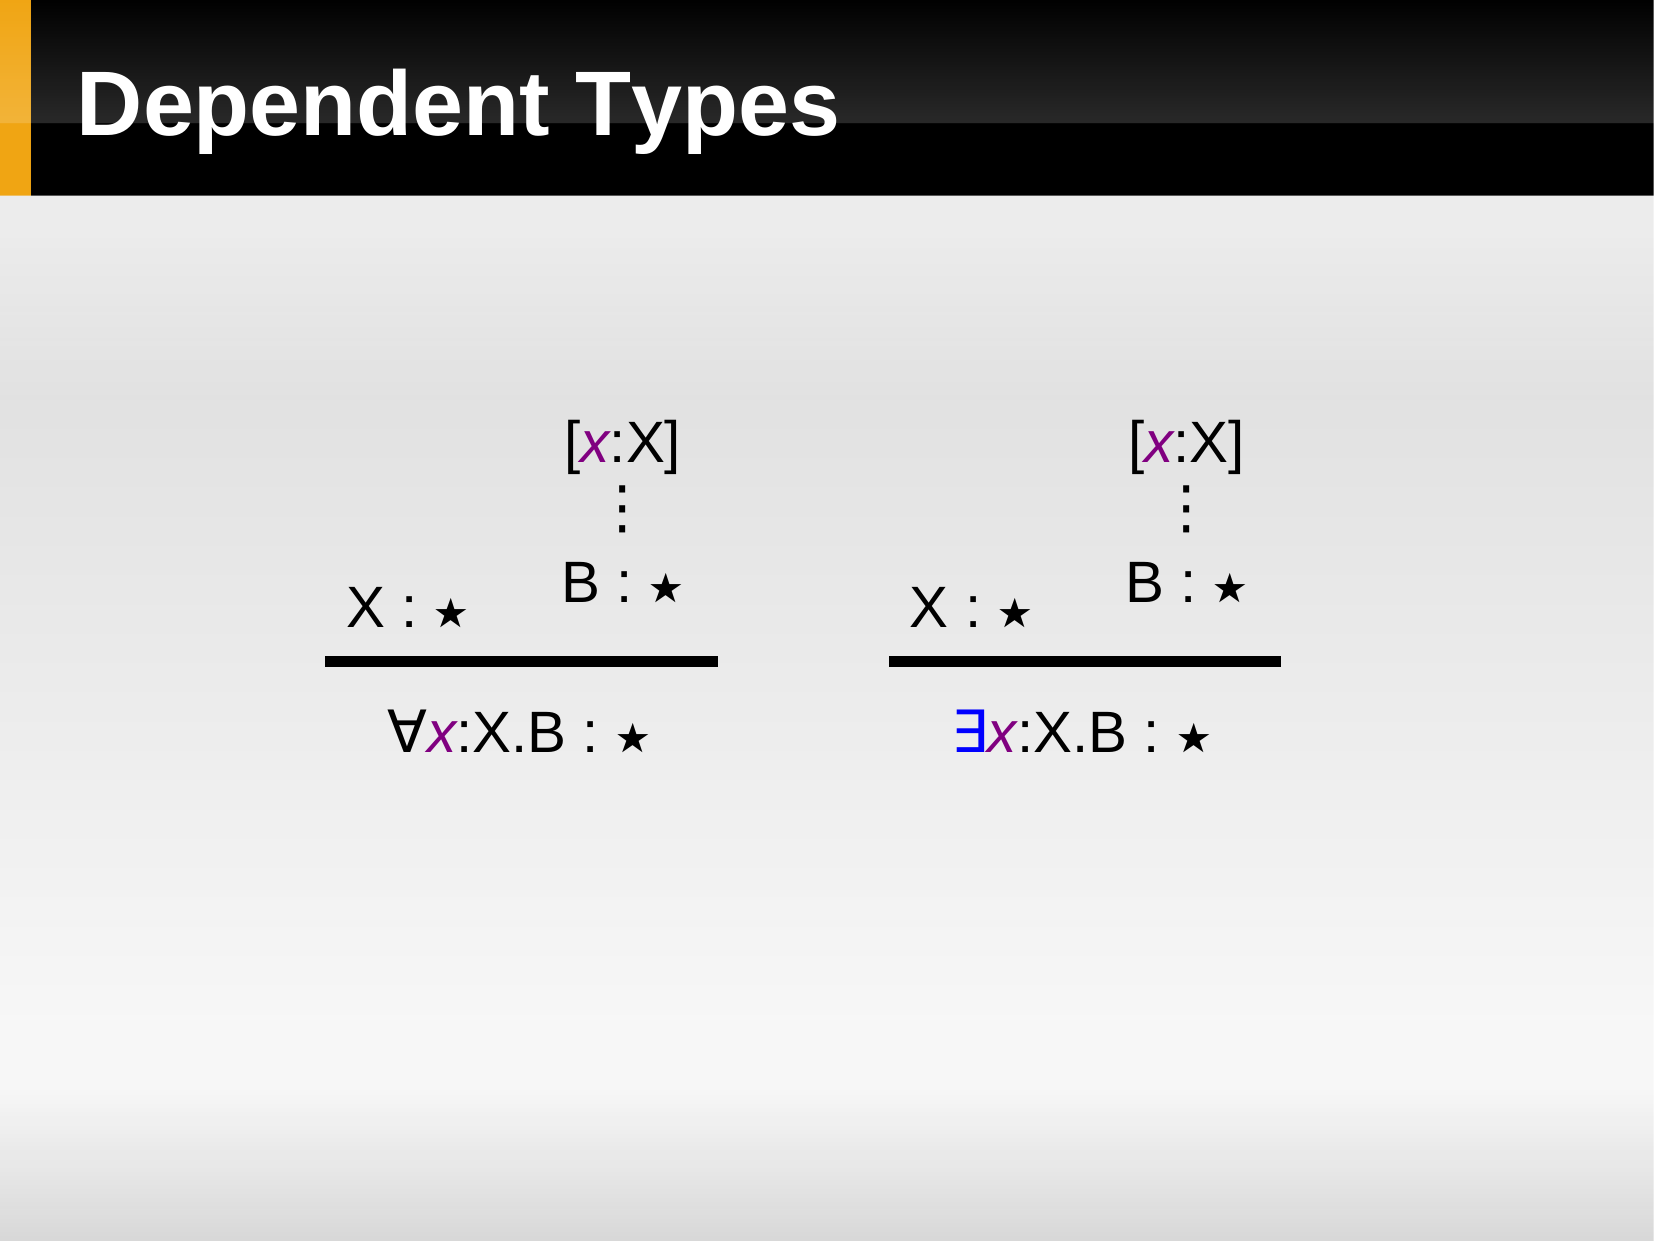

# Dependent Types
[x:X]
⋮
B : ★
[x:X]
⋮
B : ★
X : ★
X : ★
∀x:X.B : ★
∃x:X.B : ★